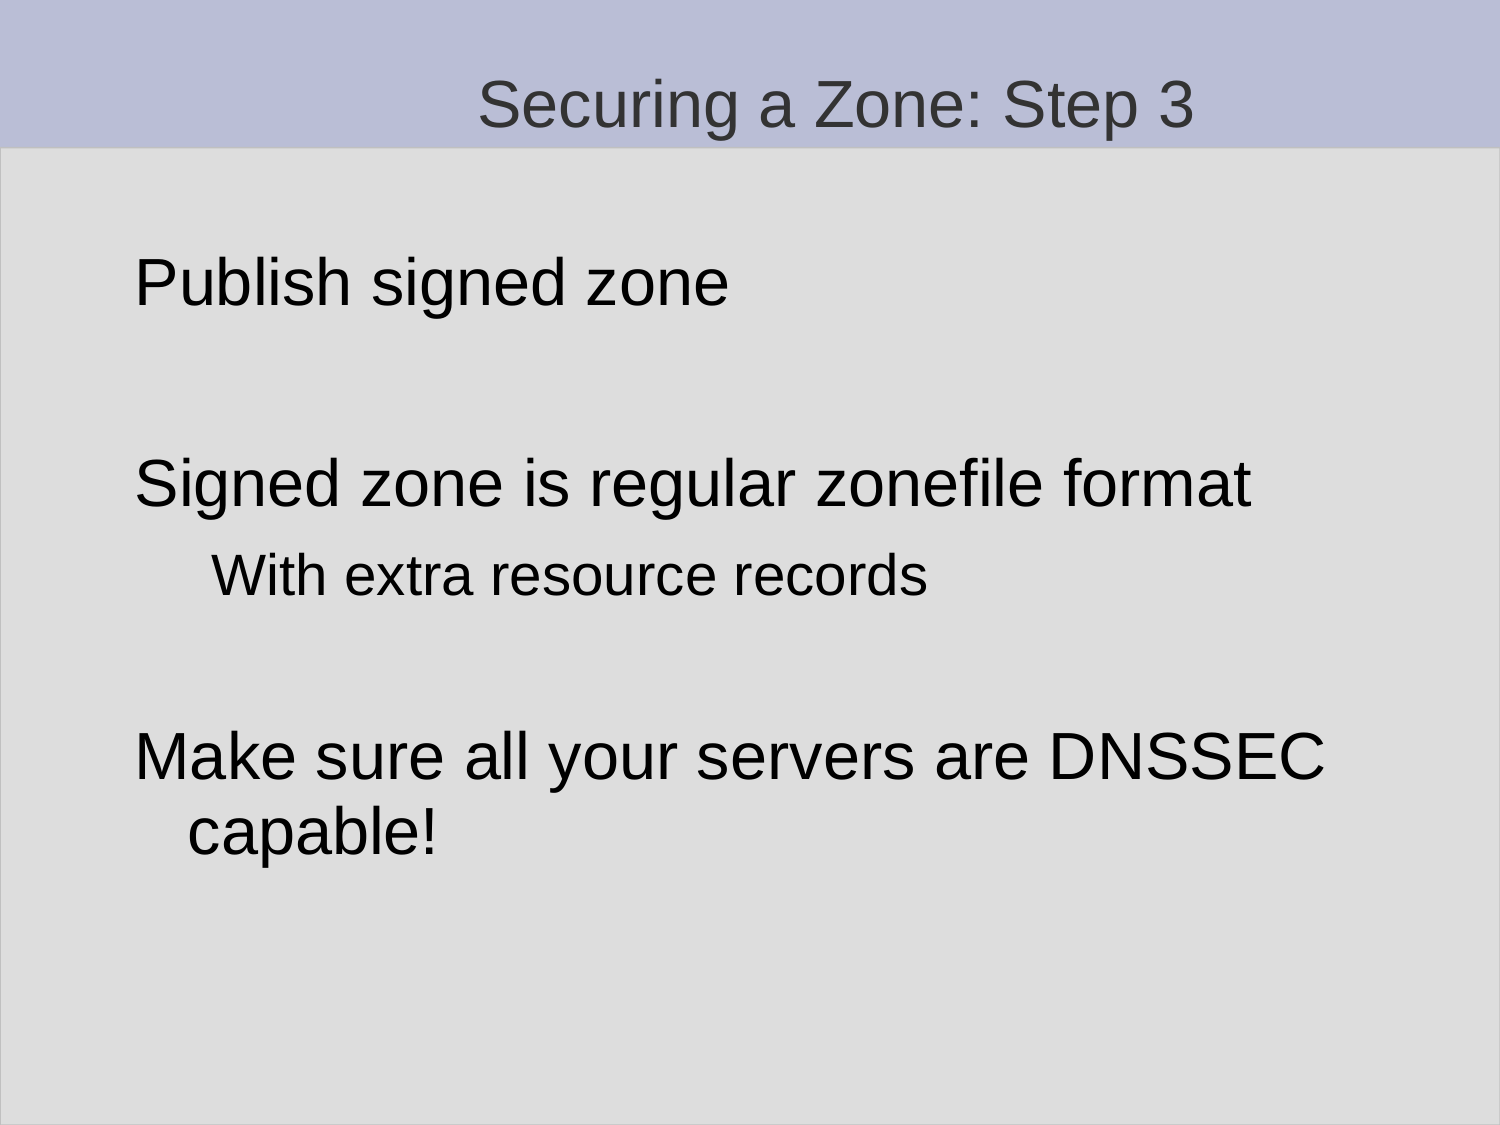

# Securing a Zone: Step 3
Publish signed zone
Signed zone is regular zonefile format
With extra resource records
Make sure all your servers are DNSSEC capable!